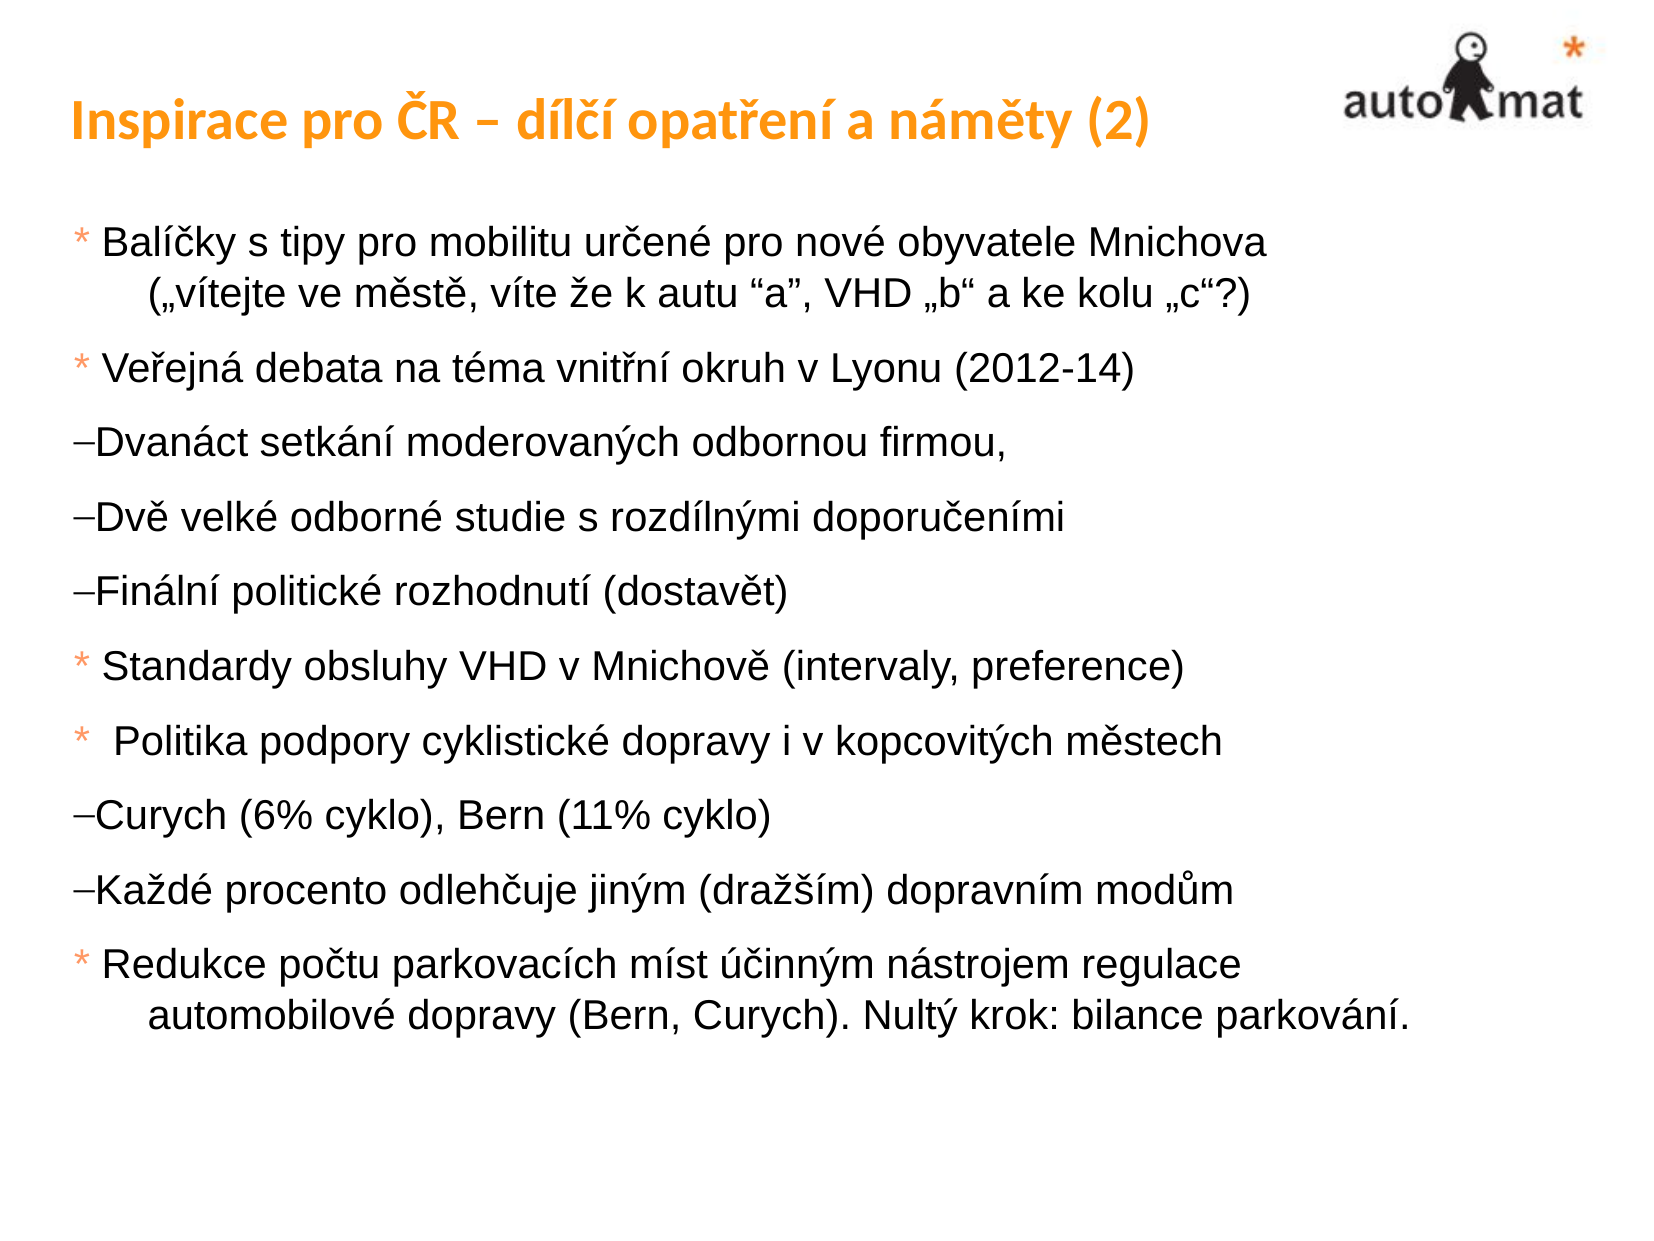

Inspirace pro ČR – dílčí opatření a náměty (2)
* Balíčky s tipy pro mobilitu určené pro nové obyvatele Mnichova
	(„vítejte ve městě, víte že k autu “a”, VHD „b“ a ke kolu „c“?)
* Veřejná debata na téma vnitřní okruh v Lyonu (2012-14)
Dvanáct setkání moderovaných odbornou firmou,
Dvě velké odborné studie s rozdílnými doporučeními
Finální politické rozhodnutí (dostavět)
* Standardy obsluhy VHD v Mnichově (intervaly, preference)
* Politika podpory cyklistické dopravy i v kopcovitých městech
Curych (6% cyklo), Bern (11% cyklo)
Každé procento odlehčuje jiným (dražším) dopravním modům
* Redukce počtu parkovacích míst účinným nástrojem regulace
	automobilové dopravy (Bern, Curych). Nultý krok: bilance parkování.